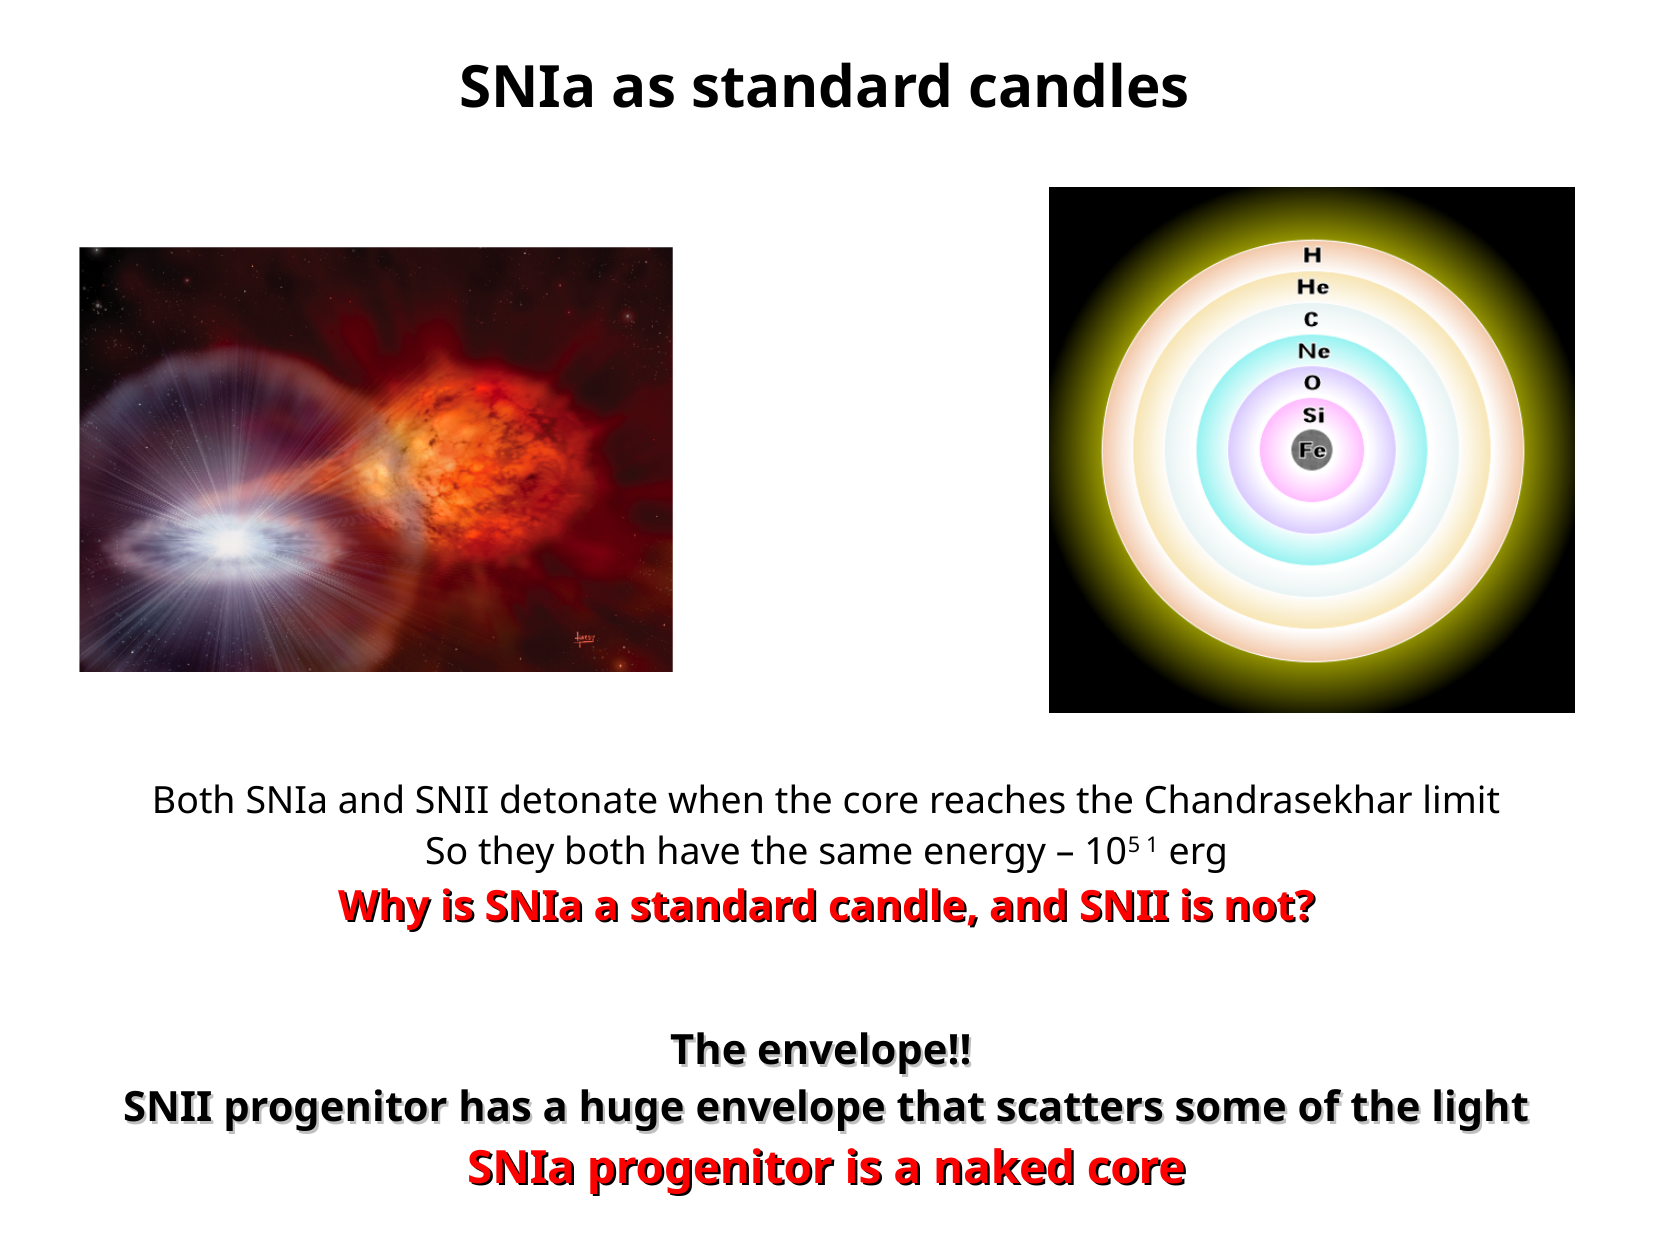

SNIa as standard candles
Both SNIa and SNII detonate when the core reaches the Chandrasekhar limit
So they both have the same energy – 105 1 erg
Why is SNIa a standard candle, and SNII is not?
The envelope!!
SNII progenitor has a huge envelope that scatters some of the light
SNIa progenitor is a naked core